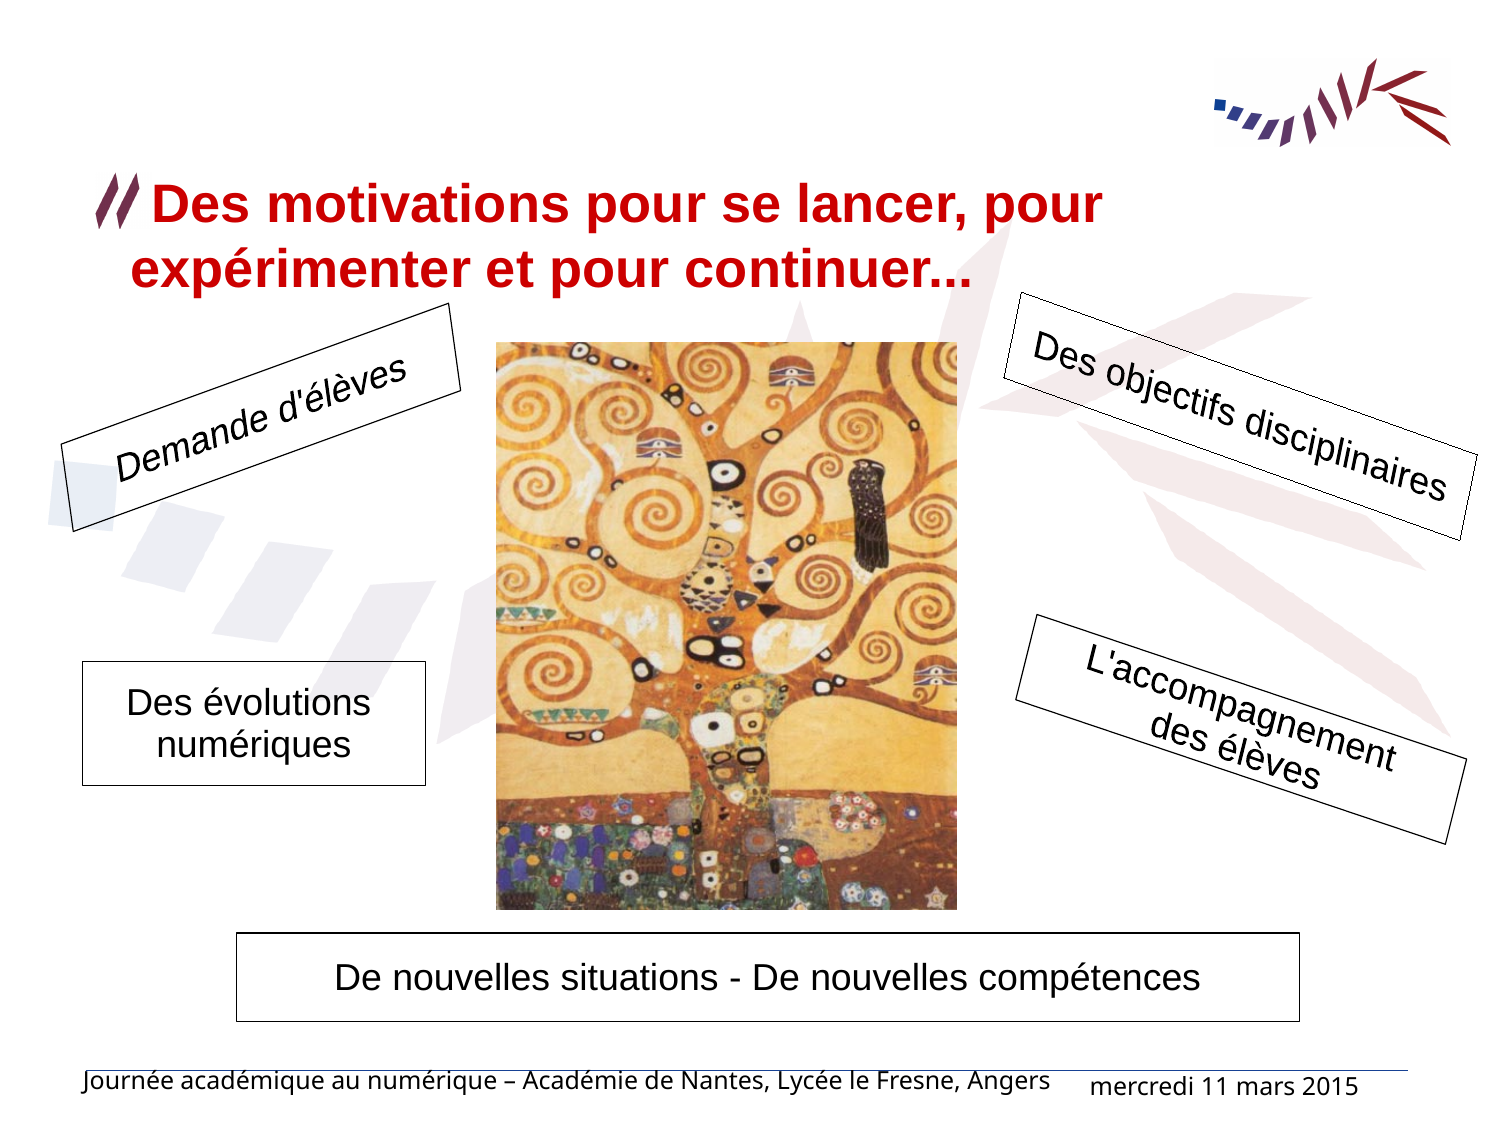

# Des motivations pour se lancer, pour expérimenter et pour continuer...
Des objectifs disciplinaires
Demande d'élèves
Des évolutions
numériques
L'accompagnement
des élèves
De nouvelles situations - De nouvelles compétences
Journée académique au numérique – Académie de Nantes, Lycée le Fresne, Angers
mercredi 11 mars 2015